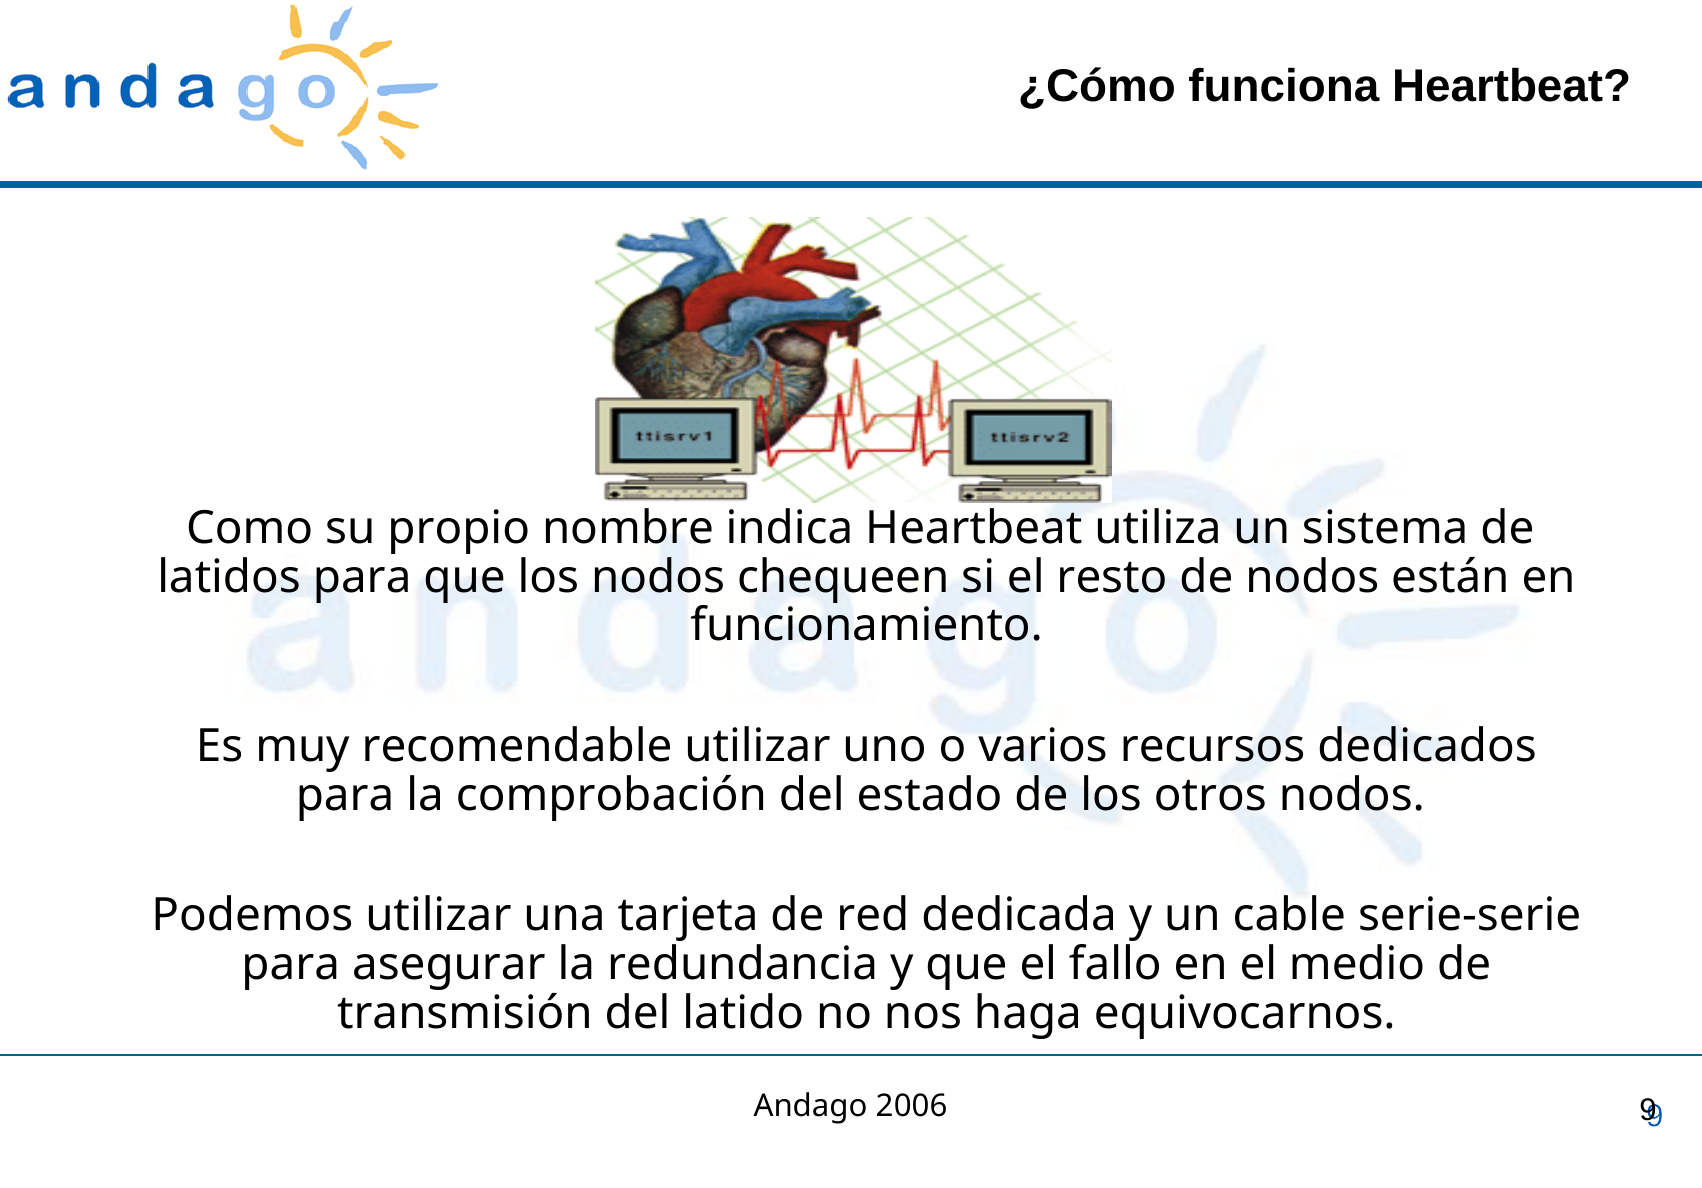

# ¿Cómo funciona Heartbeat?
Como su propio nombre indica Heartbeat utiliza un sistema de latidos para que los nodos chequeen si el resto de nodos están en funcionamiento.
Es muy recomendable utilizar uno o varios recursos dedicados para la comprobación del estado de los otros nodos.
Podemos utilizar una tarjeta de red dedicada y un cable serie-serie para asegurar la redundancia y que el fallo en el medio de transmisión del latido no nos haga equivocarnos.